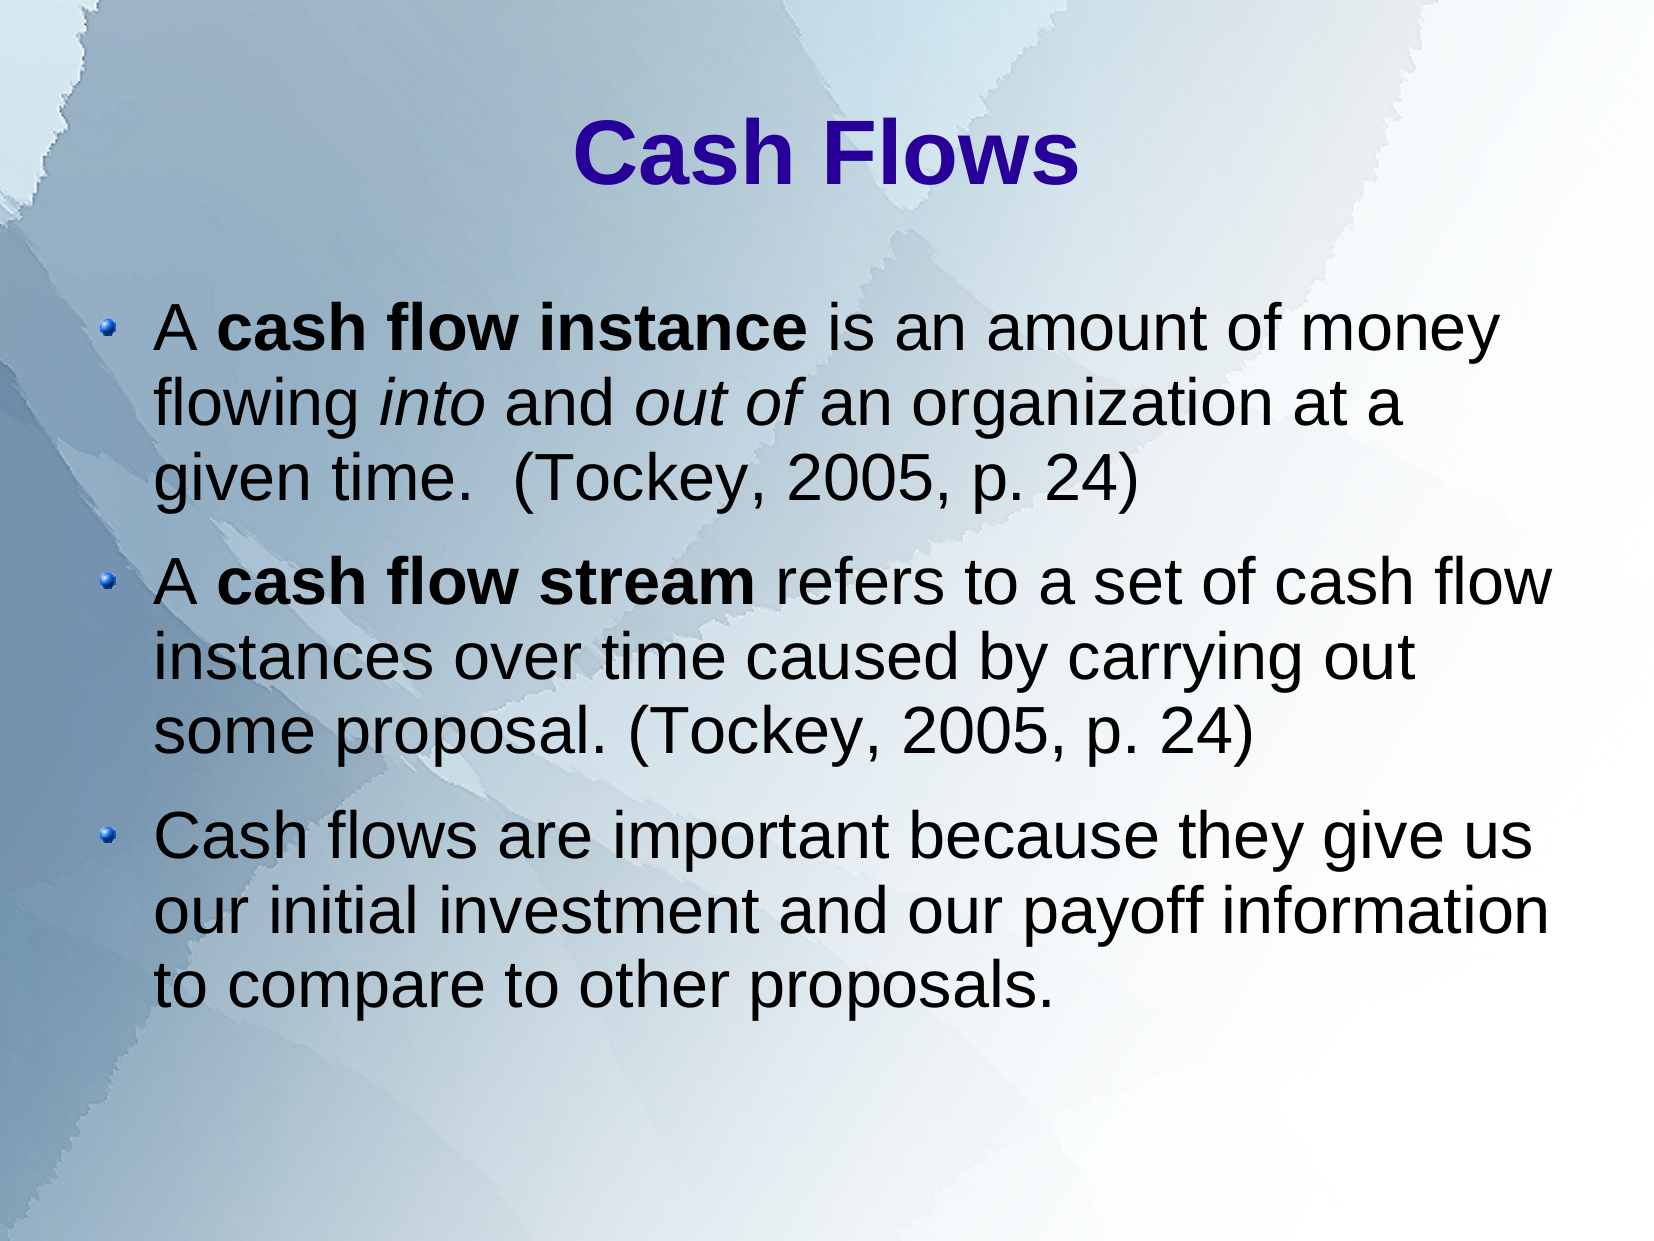

# Cash Flows
A cash flow instance is an amount of money flowing into and out of an organization at a given time. (Tockey, 2005, p. 24)
A cash flow stream refers to a set of cash flow instances over time caused by carrying out some proposal. (Tockey, 2005, p. 24)
Cash flows are important because they give us our initial investment and our payoff information to compare to other proposals.